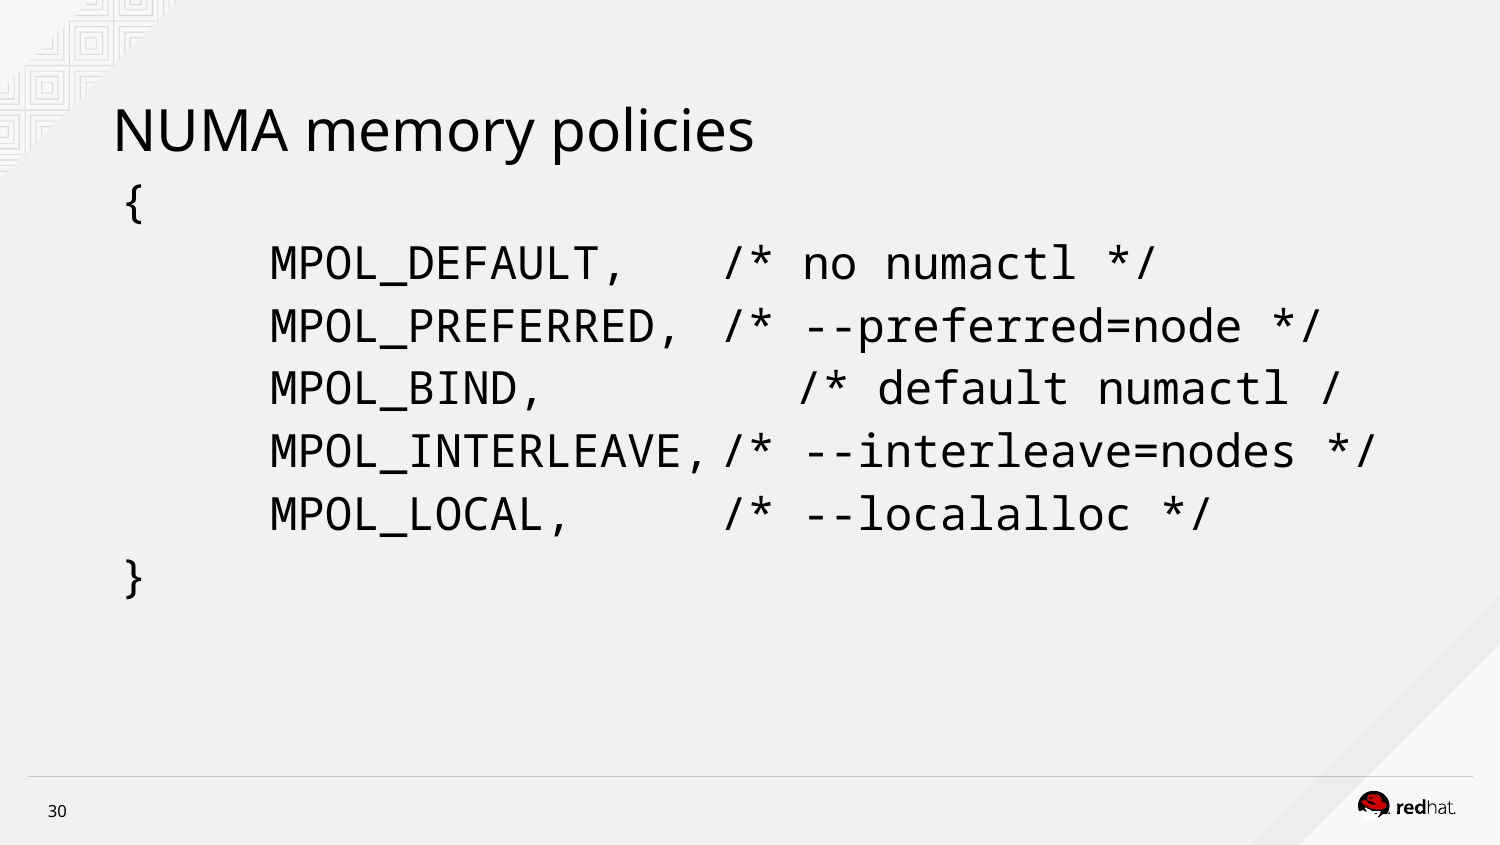

NUMA memory policies
# { MPOL_DEFAULT,		/* no numactl */ MPOL_PREFERRED,	/* --preferred=node */ MPOL_BIND,				/* default numactl / MPOL_INTERLEAVE,	/* --interleave=nodes */ MPOL_LOCAL,		/* --localalloc */ }
30